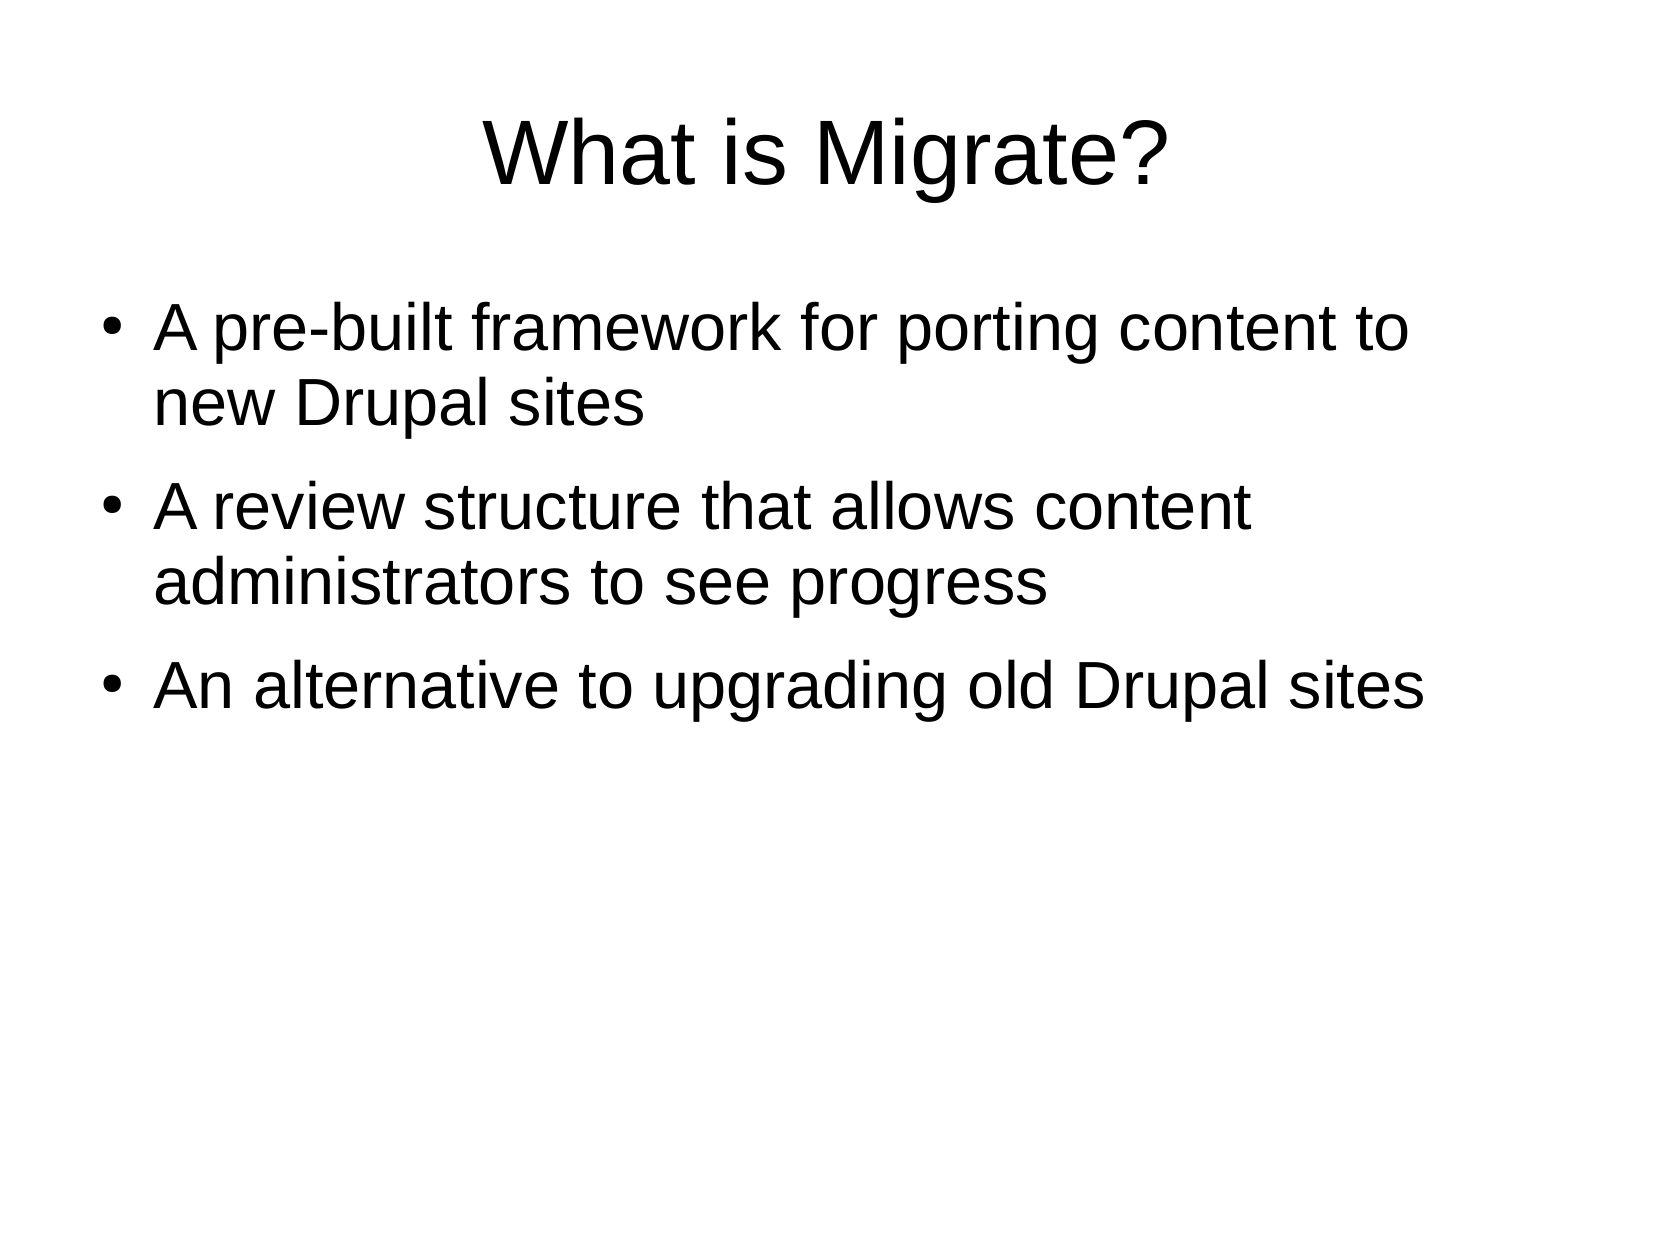

# What is Migrate?
A pre-built framework for porting content to new Drupal sites
A review structure that allows content administrators to see progress
An alternative to upgrading old Drupal sites